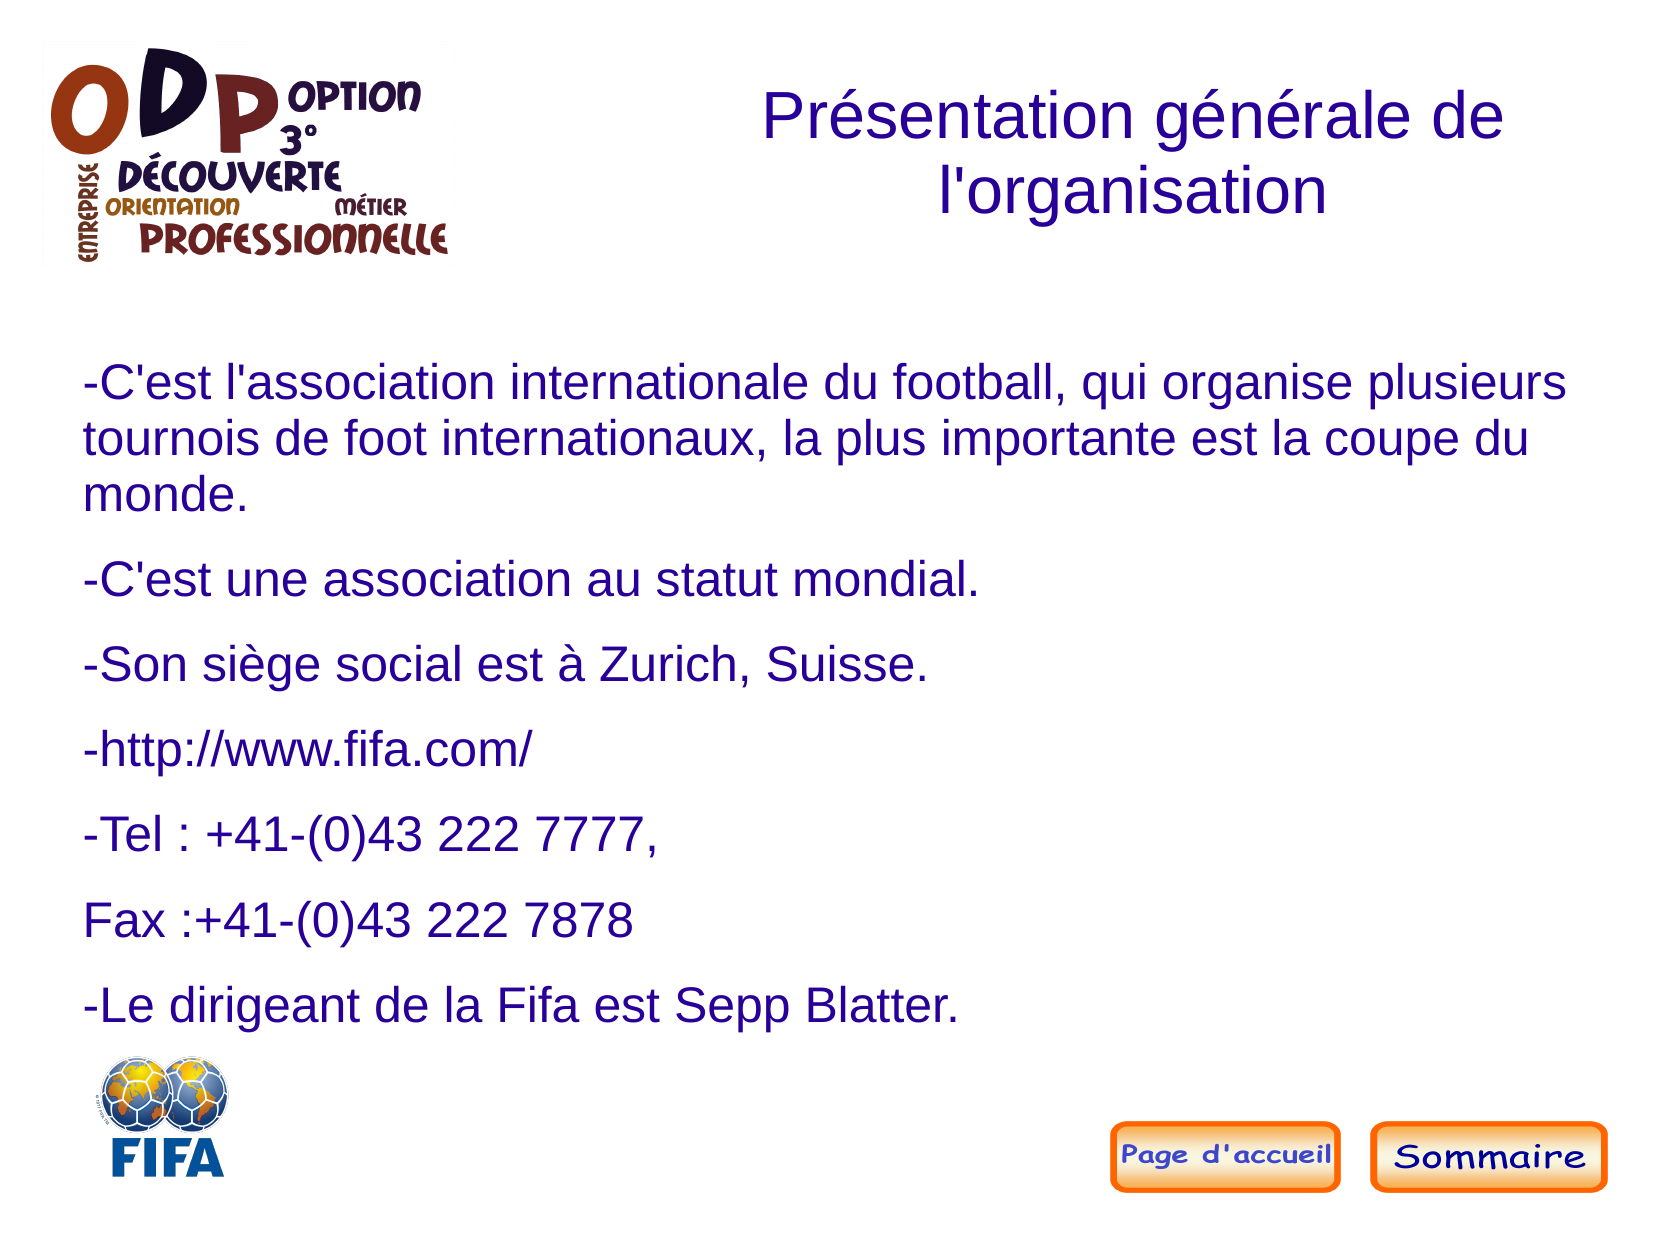

# Présentation générale de l'organisation
-C'est l'association internationale du football, qui organise plusieurs tournois de foot internationaux, la plus importante est la coupe du monde.
-C'est une association au statut mondial.
-Son siège social est à Zurich, Suisse.
-http://www.fifa.com/
-Tel : +41-(0)43 222 7777,
Fax :+41-(0)43 222 7878
-Le dirigeant de la Fifa est Sepp Blatter.